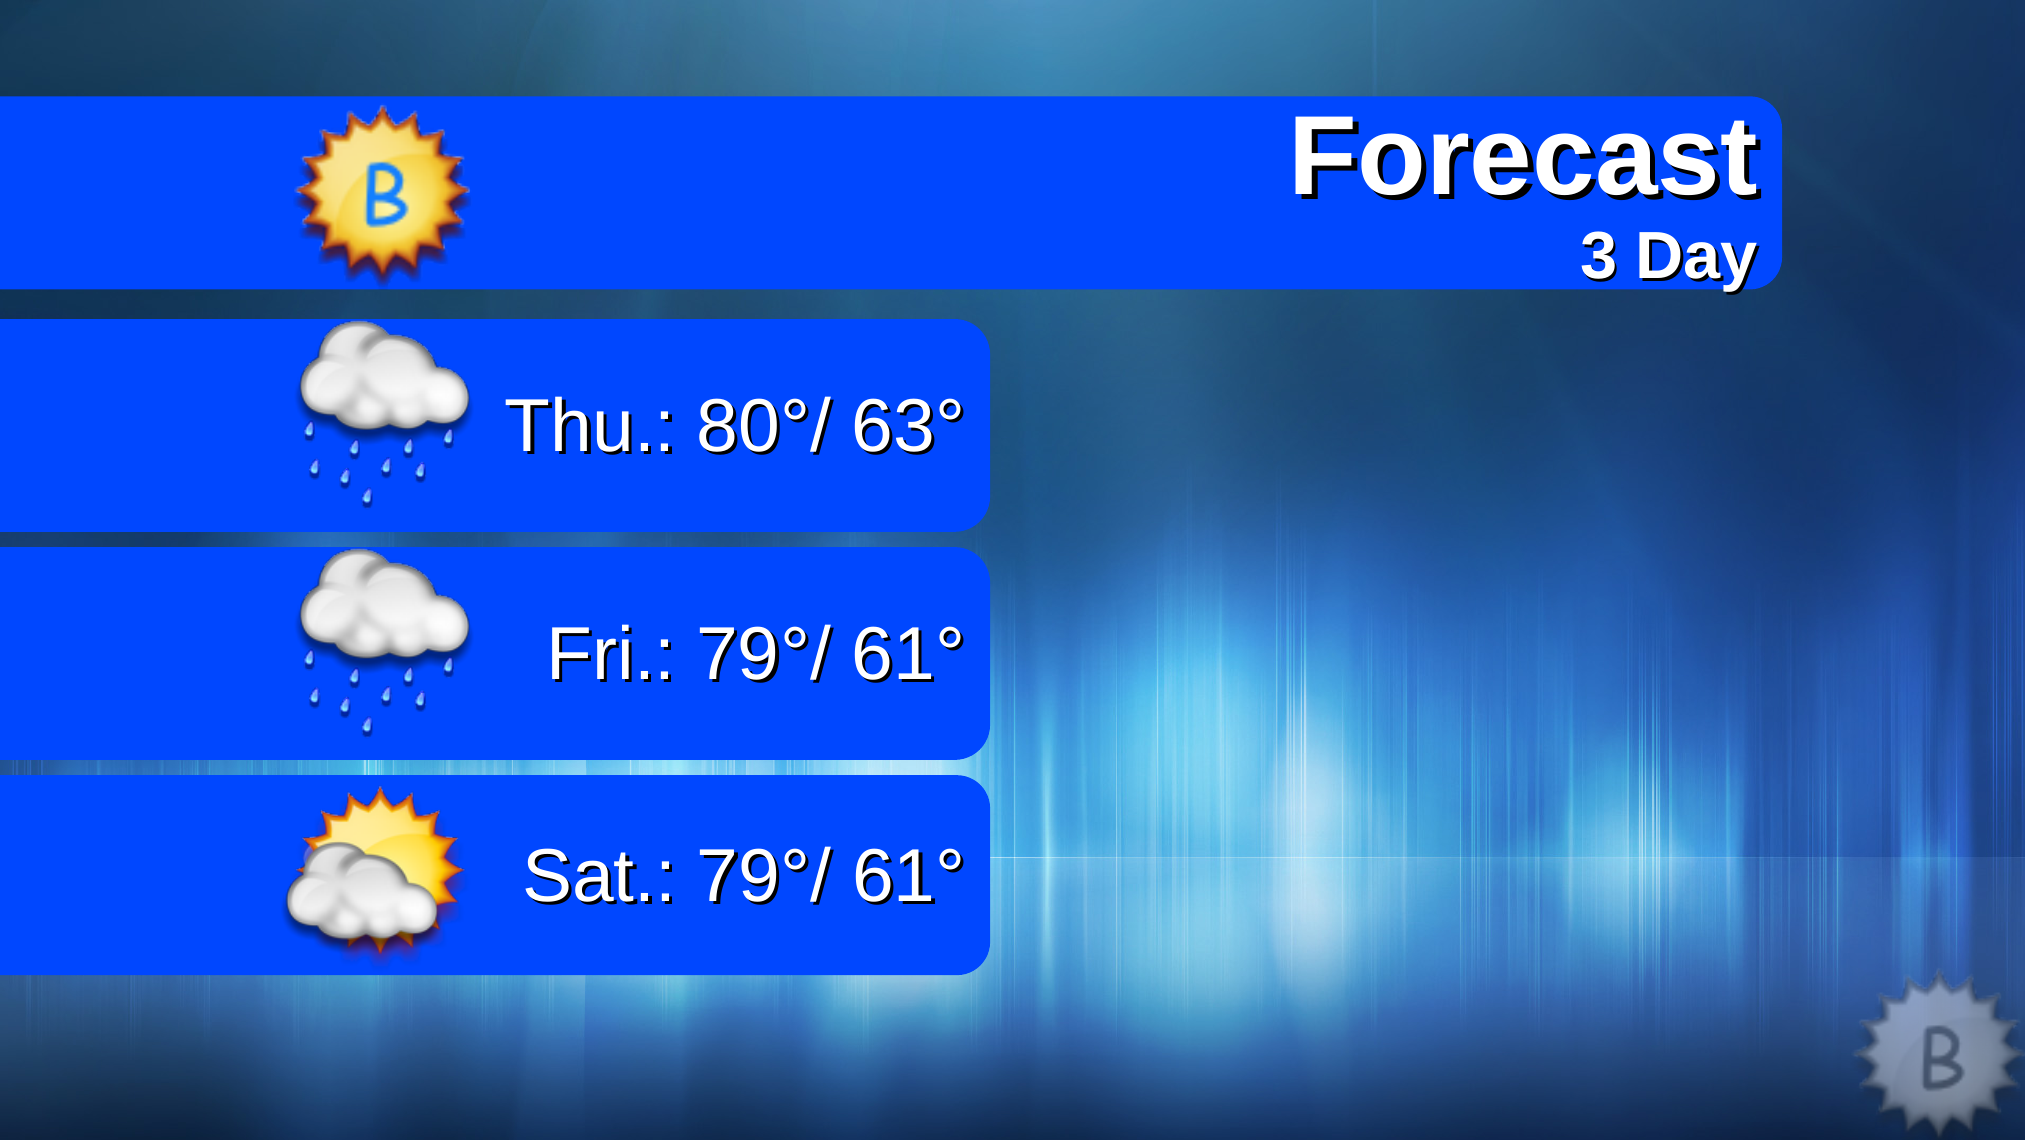

Forecast
3 Day
Thu.: 80°/ 63°
Fri.: 79°/ 61°
Sat.: 79°/ 61°